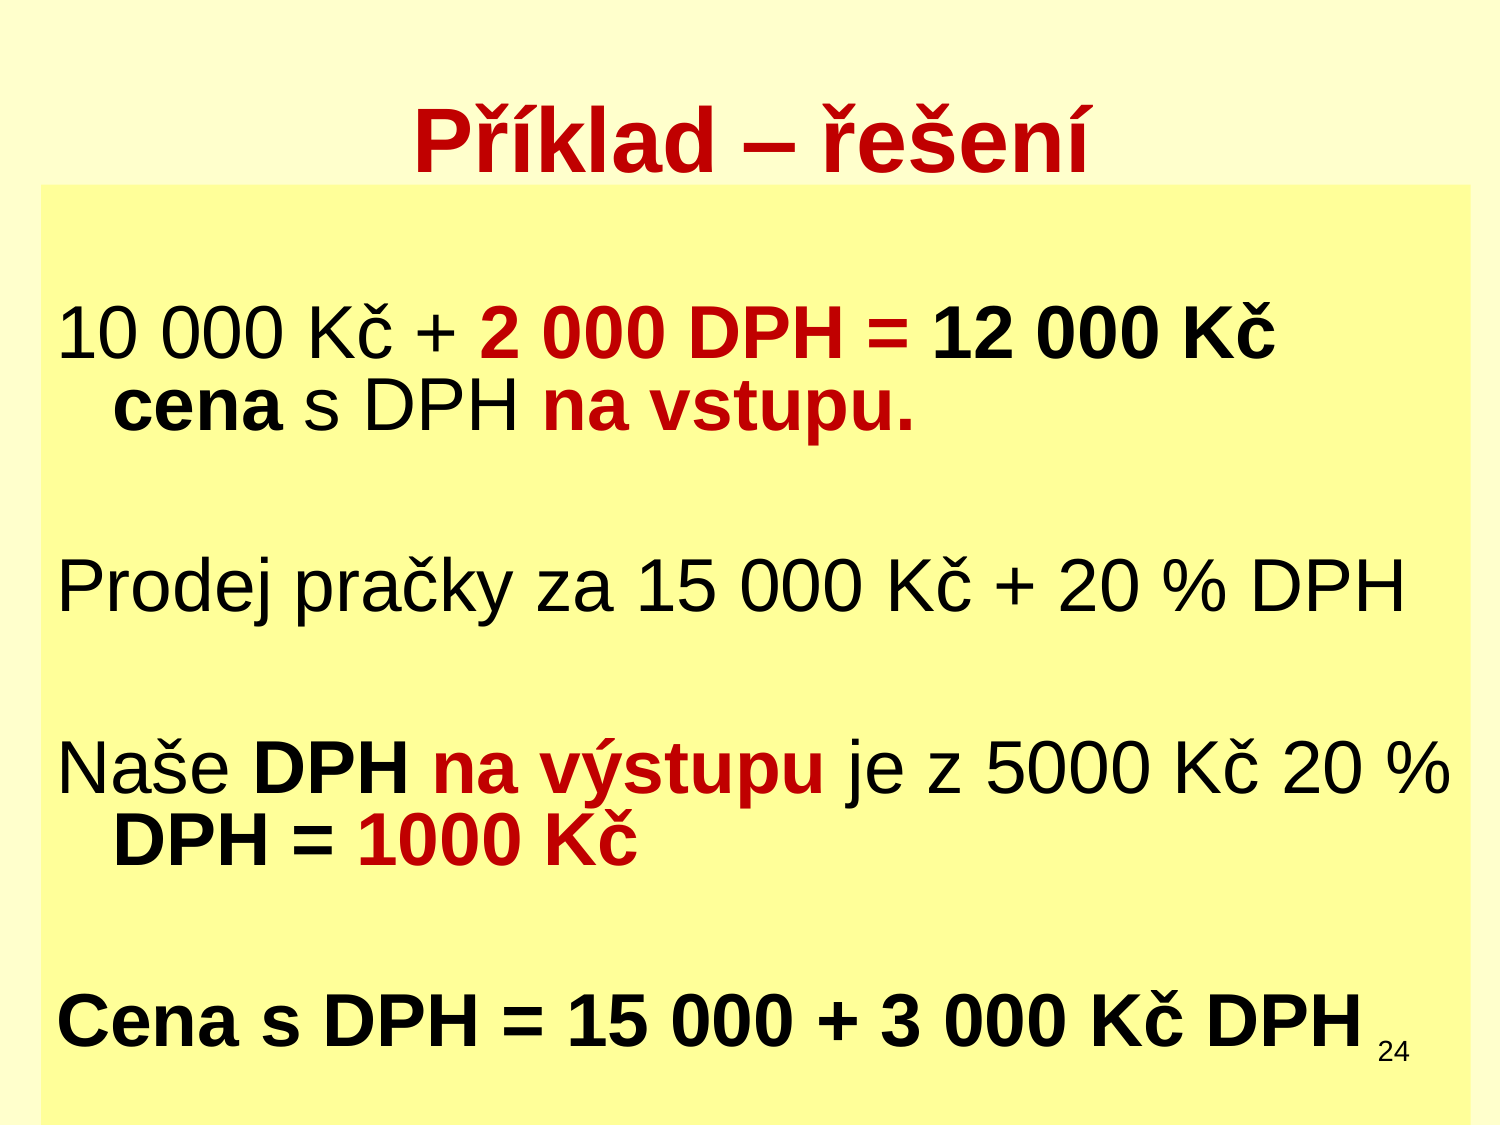

# Příklad ‒ řešení
10 000 Kč + 2 000 DPH = 12 000 Kč cena s DPH na vstupu.
Prodej pračky za 15 000 Kč + 20 % DPH
Naše DPH na výstupu je z 5000 Kč 20 % DPH = 1000 Kč
Cena s DPH = 15 000 + 3 000 Kč DPH